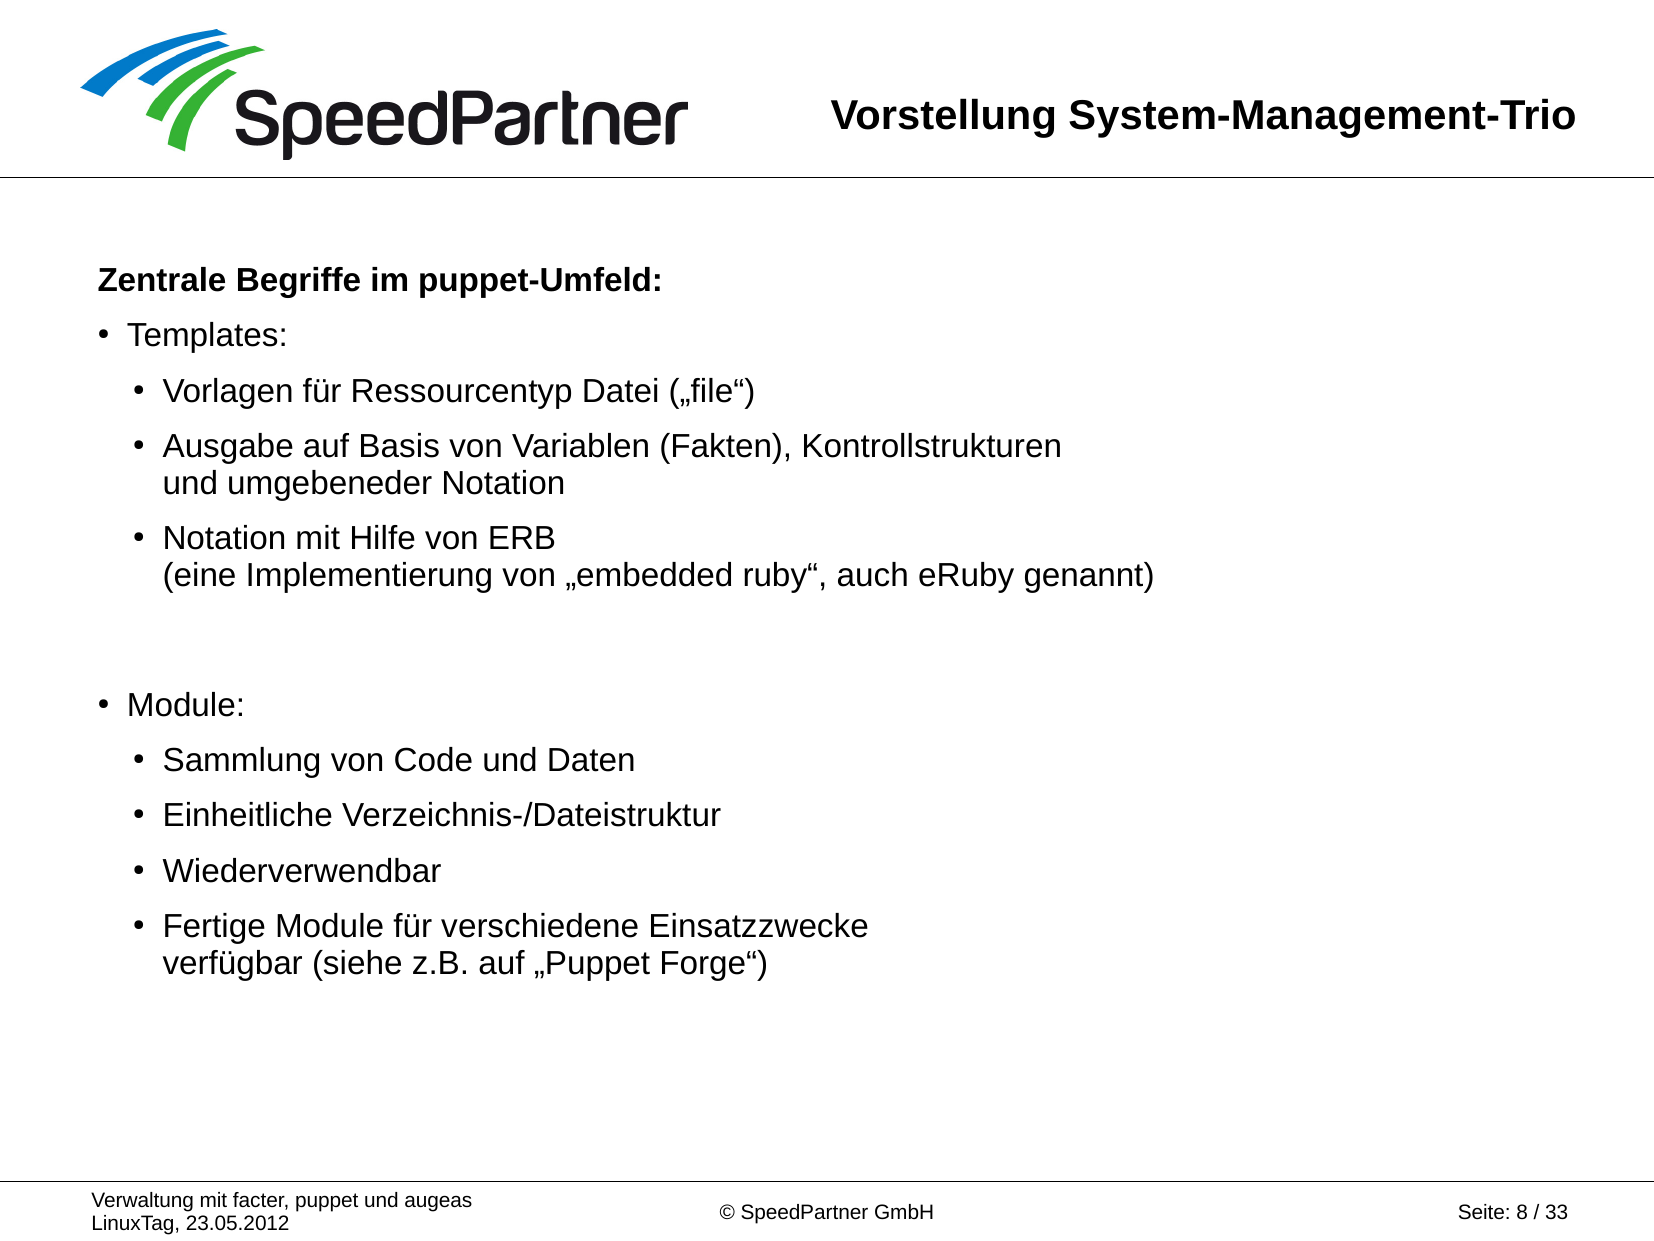

# Vorstellung System-Management-Trio
Zentrale Begriffe im puppet-Umfeld:
Templates:
Vorlagen für Ressourcentyp Datei („file“)
Ausgabe auf Basis von Variablen (Fakten), Kontrollstrukturen
und umgebeneder Notation
Notation mit Hilfe von ERB
(eine Implementierung von „embedded ruby“, auch eRuby genannt)
Module:
Sammlung von Code und Daten
Einheitliche Verzeichnis-/Dateistruktur
Wiederverwendbar
Fertige Module für verschiedene Einsatzzwecke
verfügbar (siehe z.B. auf „Puppet Forge“)